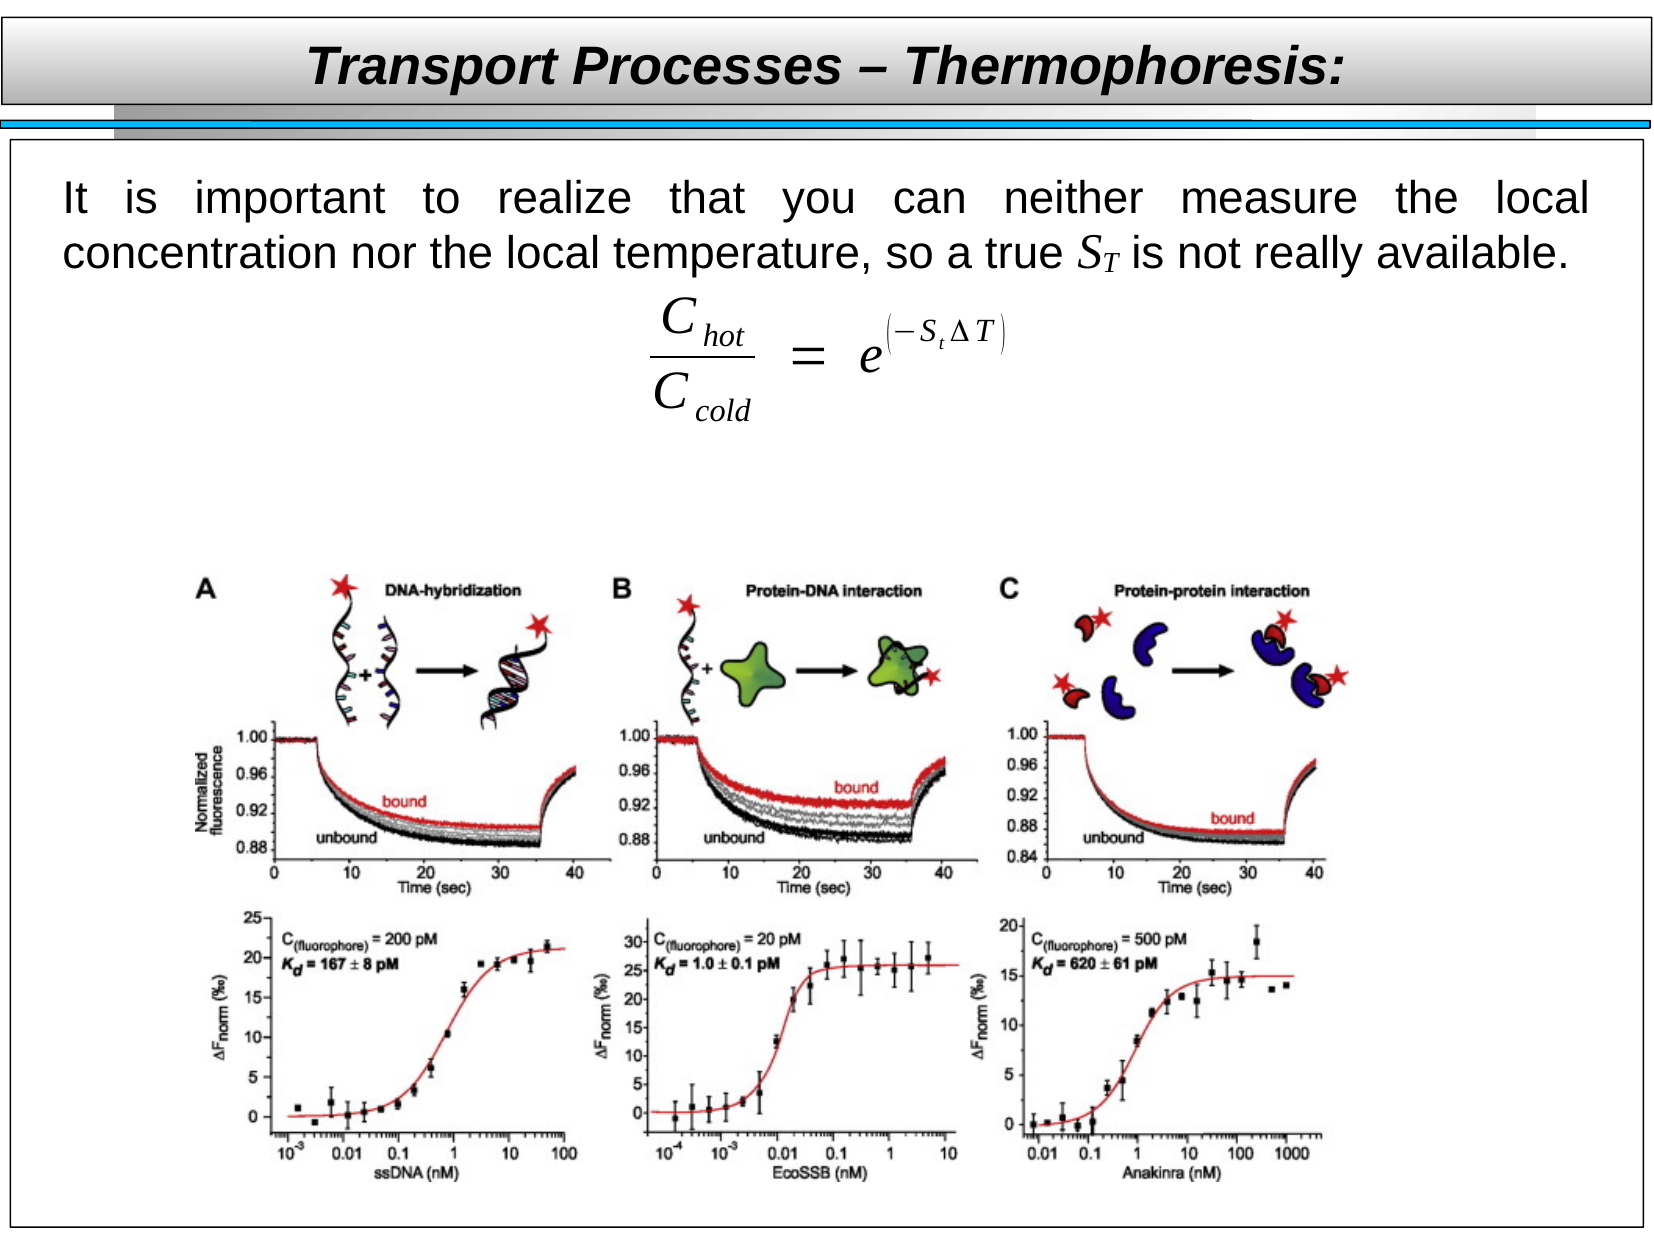

Transport Processes – Thermophoresis:
It is important to realize that you can neither measure the local concentration nor the local temperature, so a true ST is not really available.